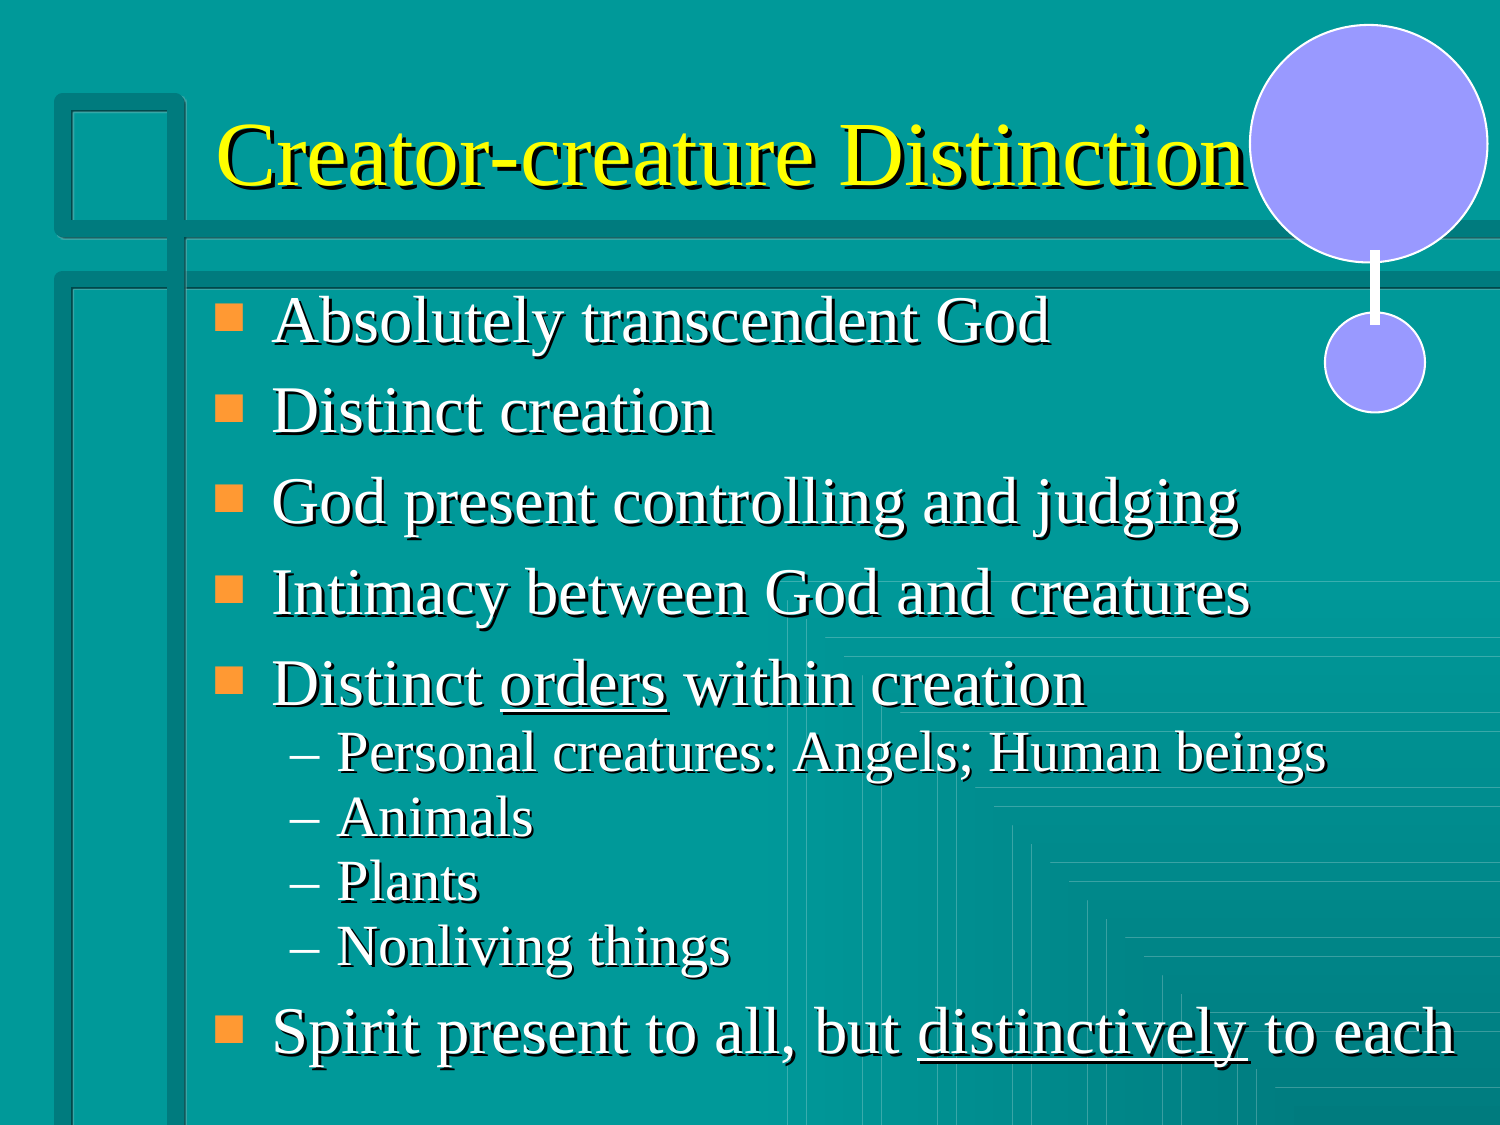

# Creator-creature Distinction
Absolutely transcendent God
Distinct creation
God present controlling and judging
Intimacy between God and creatures
Distinct orders within creation
Personal creatures: Angels; Human beings
Animals
Plants
Nonliving things
Spirit present to all, but distinctively to each